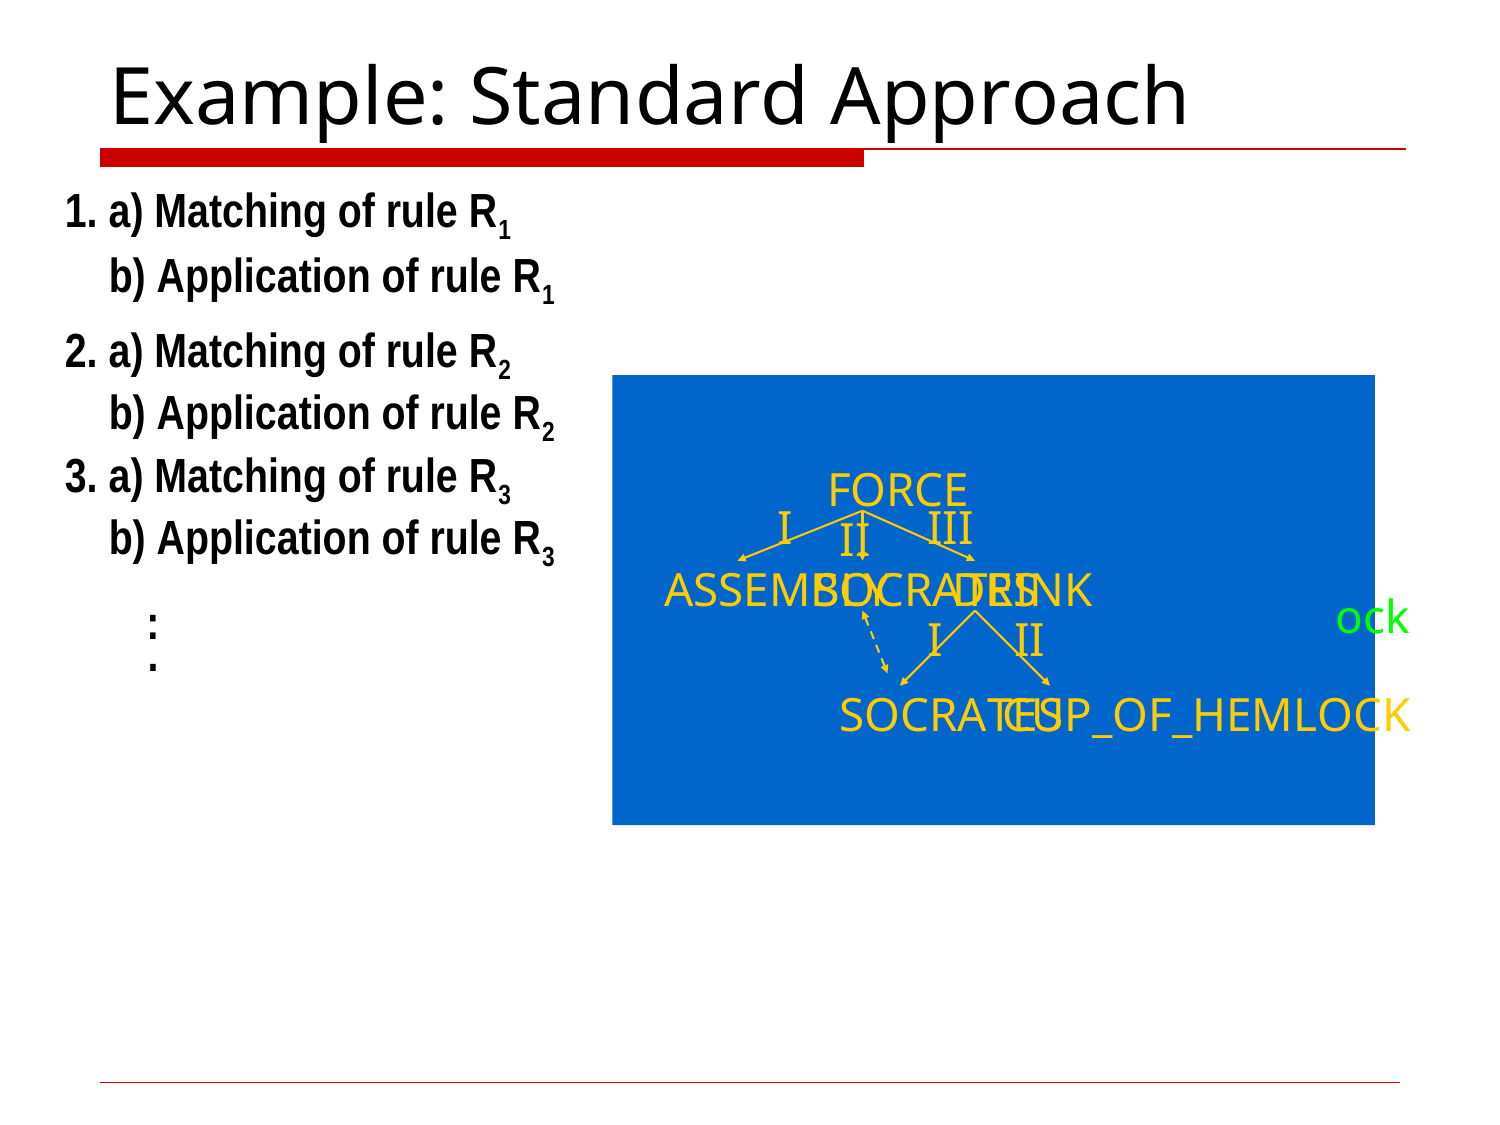

# Example: Standard Approach
1. a) Matching of rule R1
 b) Application of rule R1
2. a) Matching of rule R2
 b) Application of rule R2
FORCE
I
III
II
ASSEMBLY
SOCRATES
DRINK
I
II
SOCRATES
CUP_OF_HEMLOCK
III
FORCE
DRINK
3
3. a) Matching of rule R3
force
drink
1
I
ASSEMBLY
1
assembly
 b) Application of rule R3
2
Socrates
2
cup_of_hemlock
II
SOCRATES
 :
 .